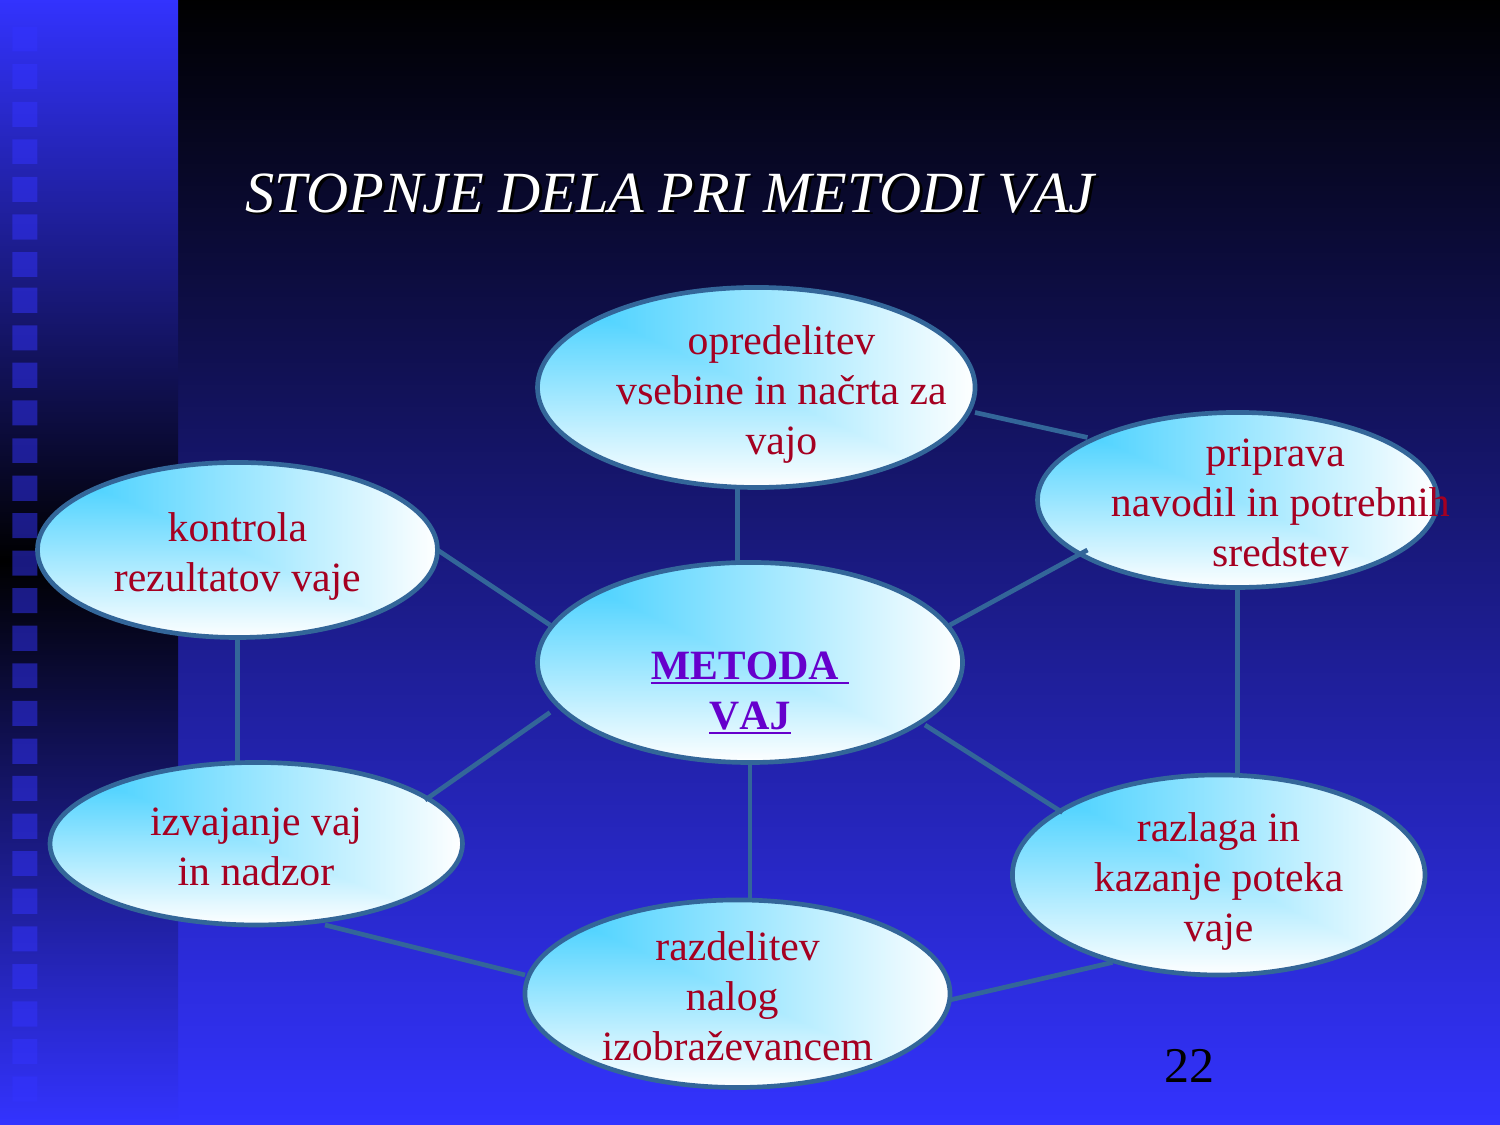

# STOPNJE DELA PRI METODI VAJ
opredelitev
vsebine in načrta za
vajo
priprava
navodil in potrebnih
sredstev
kontrola
rezultatov vaje
METODA
VAJ
izvajanje vaj
in nadzor
razlaga in
kazanje poteka
vaje
razdelitev
nalog
izobraževancem
22